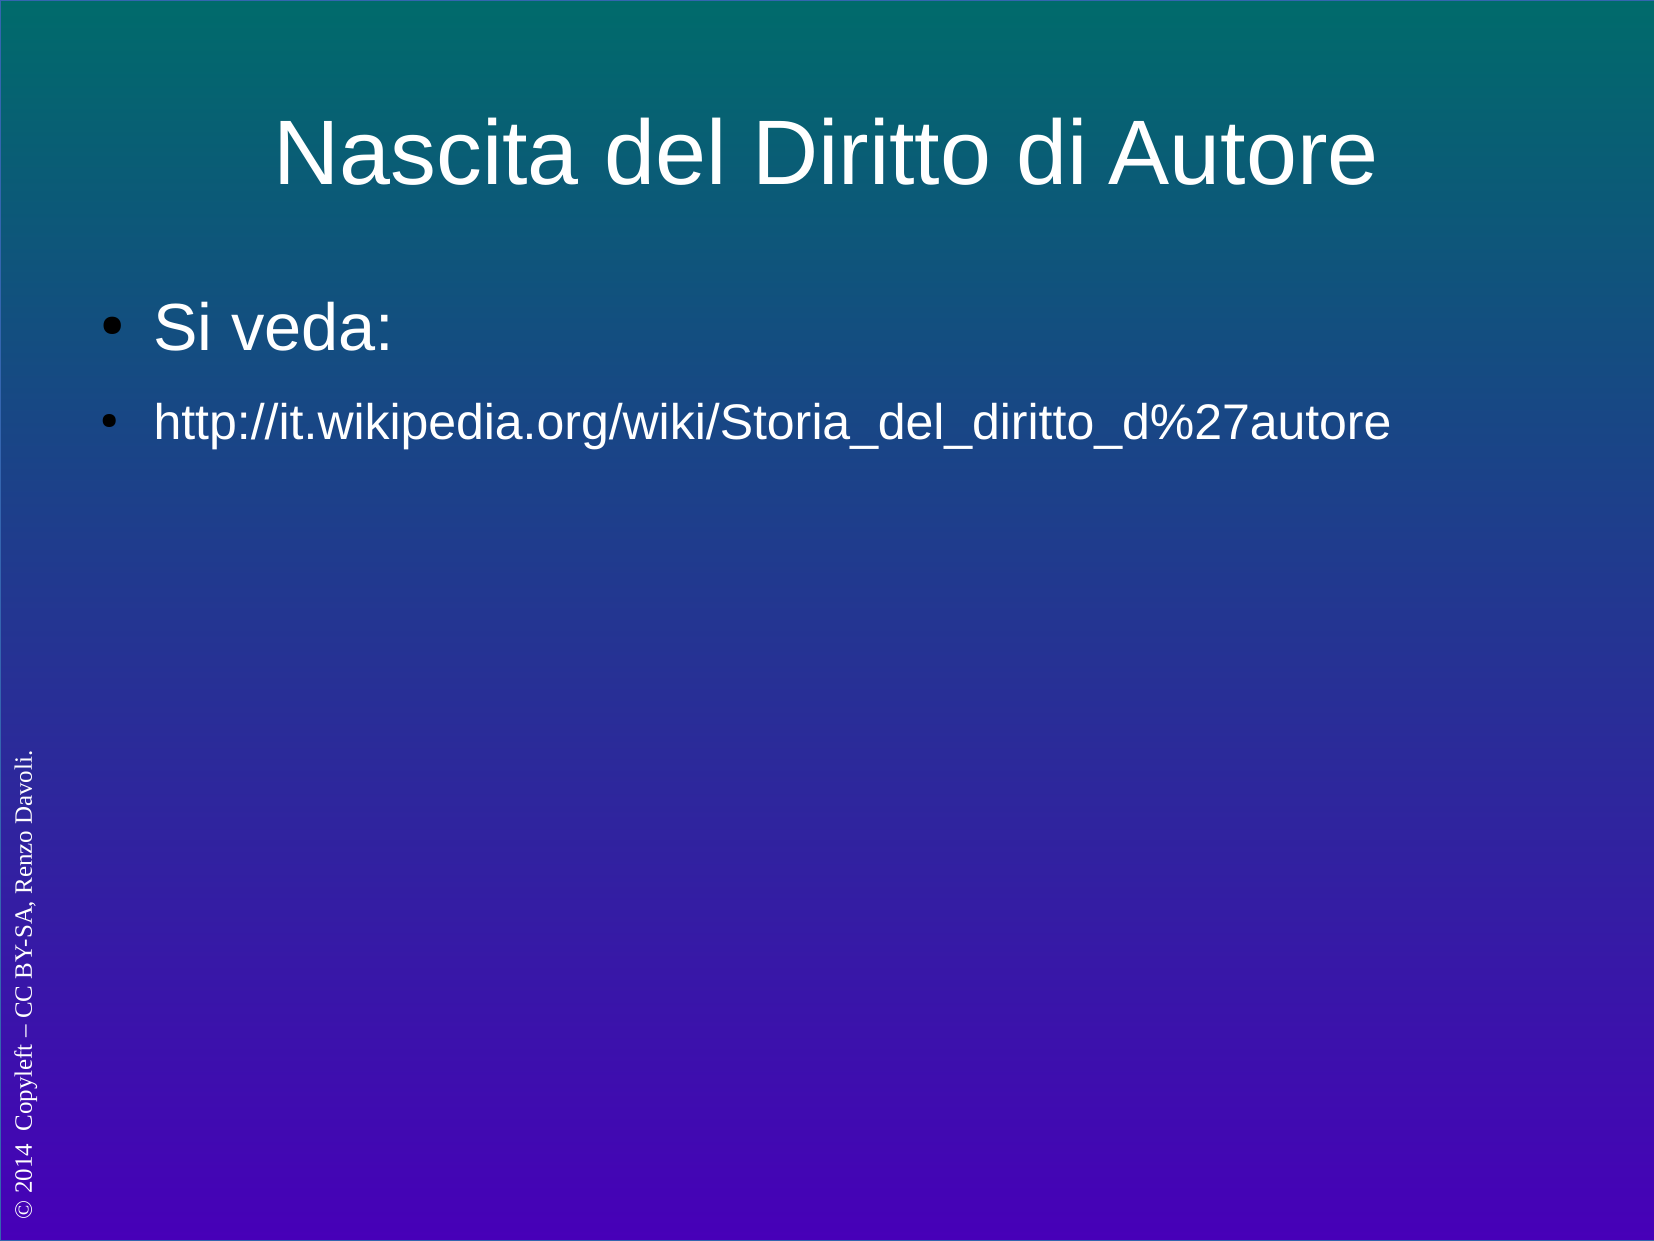

# Nascita del Diritto di Autore
Si veda:
http://it.wikipedia.org/wiki/Storia_del_diritto_d%27autore